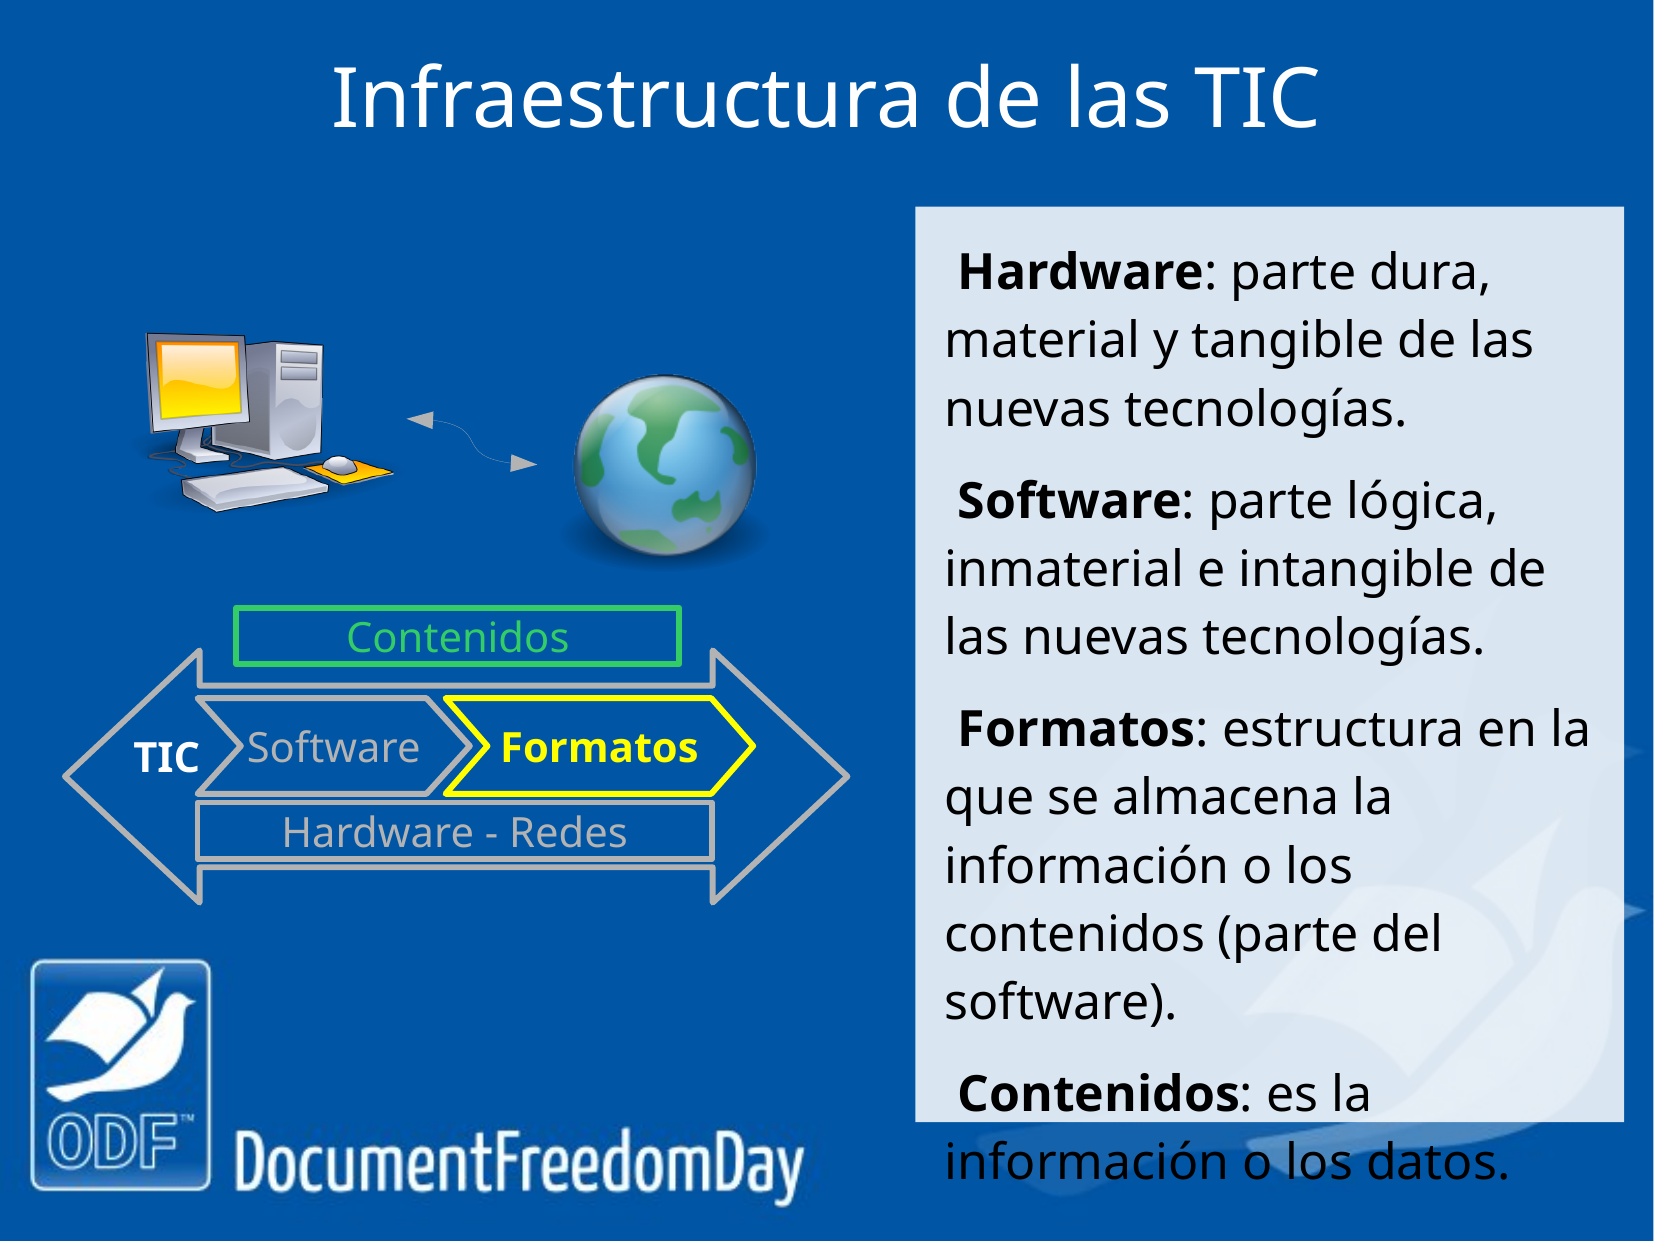

# Infraestructura de las TIC
 Hardware: parte dura, material y tangible de las nuevas tecnologías.
 Software: parte lógica, inmaterial e intangible de las nuevas tecnologías.
 Formatos: estructura en la que se almacena la información o los contenidos (parte del software).
 Contenidos: es la información o los datos.
Contenidos
Software
Formatos
TIC
Hardware - Redes